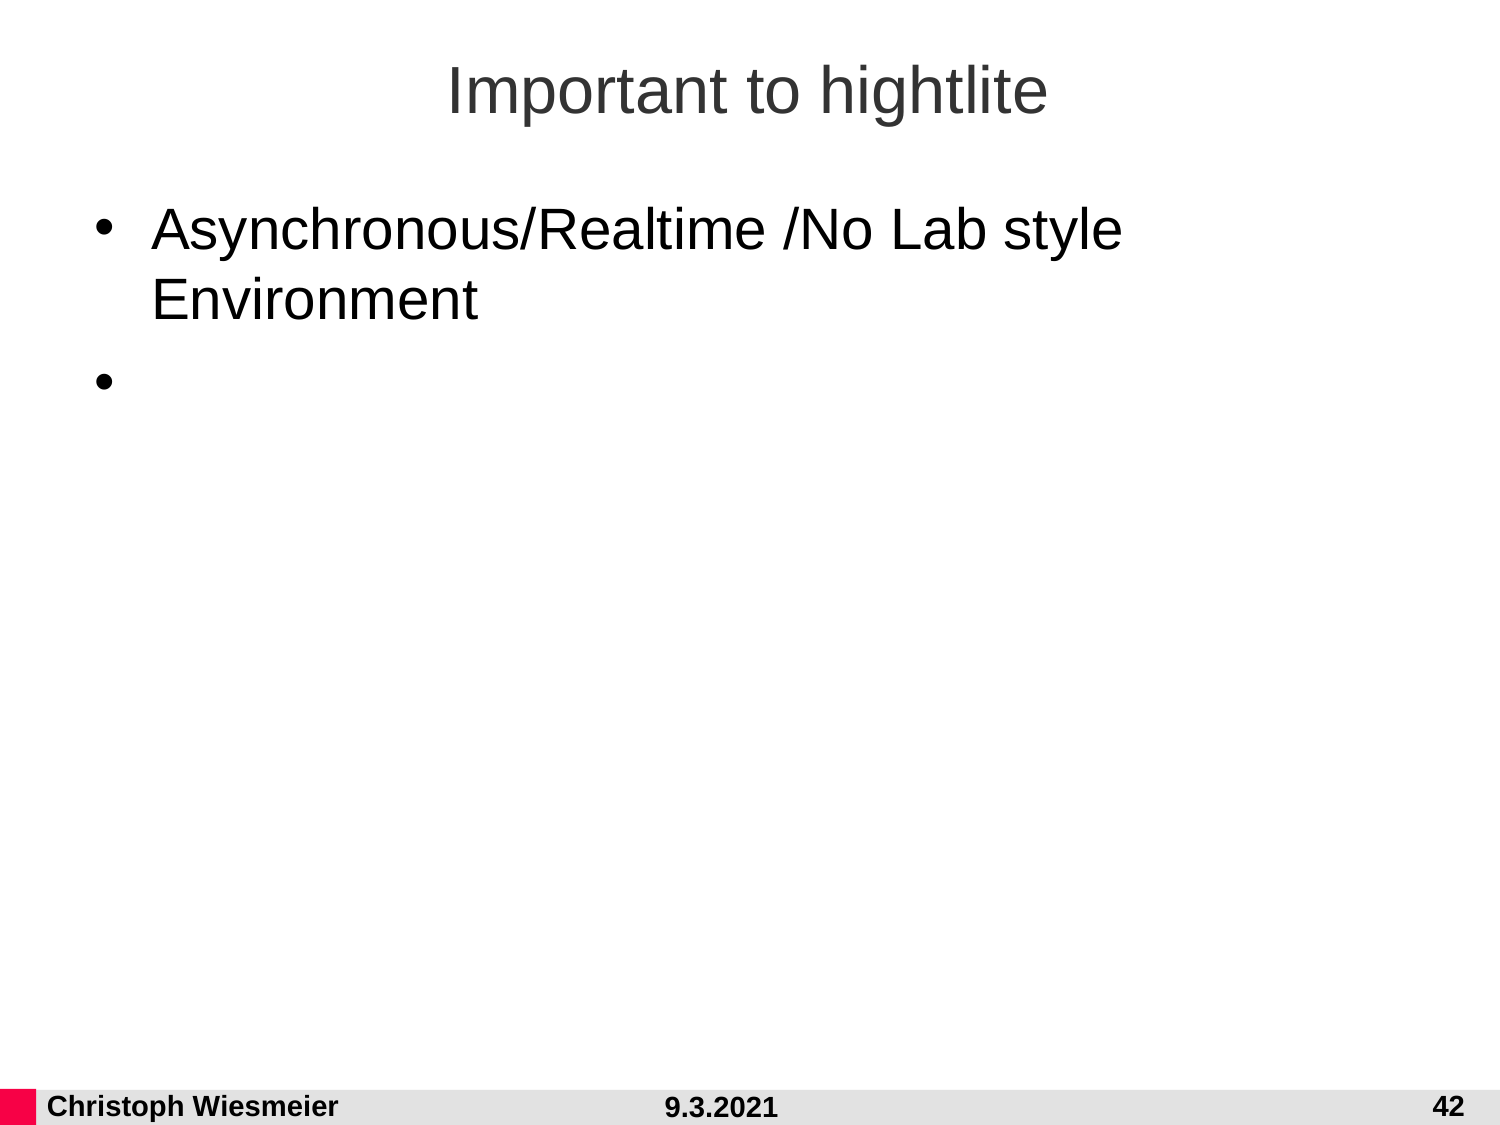

# Important to hightlite
Asynchronous/Realtime /No Lab style Environment